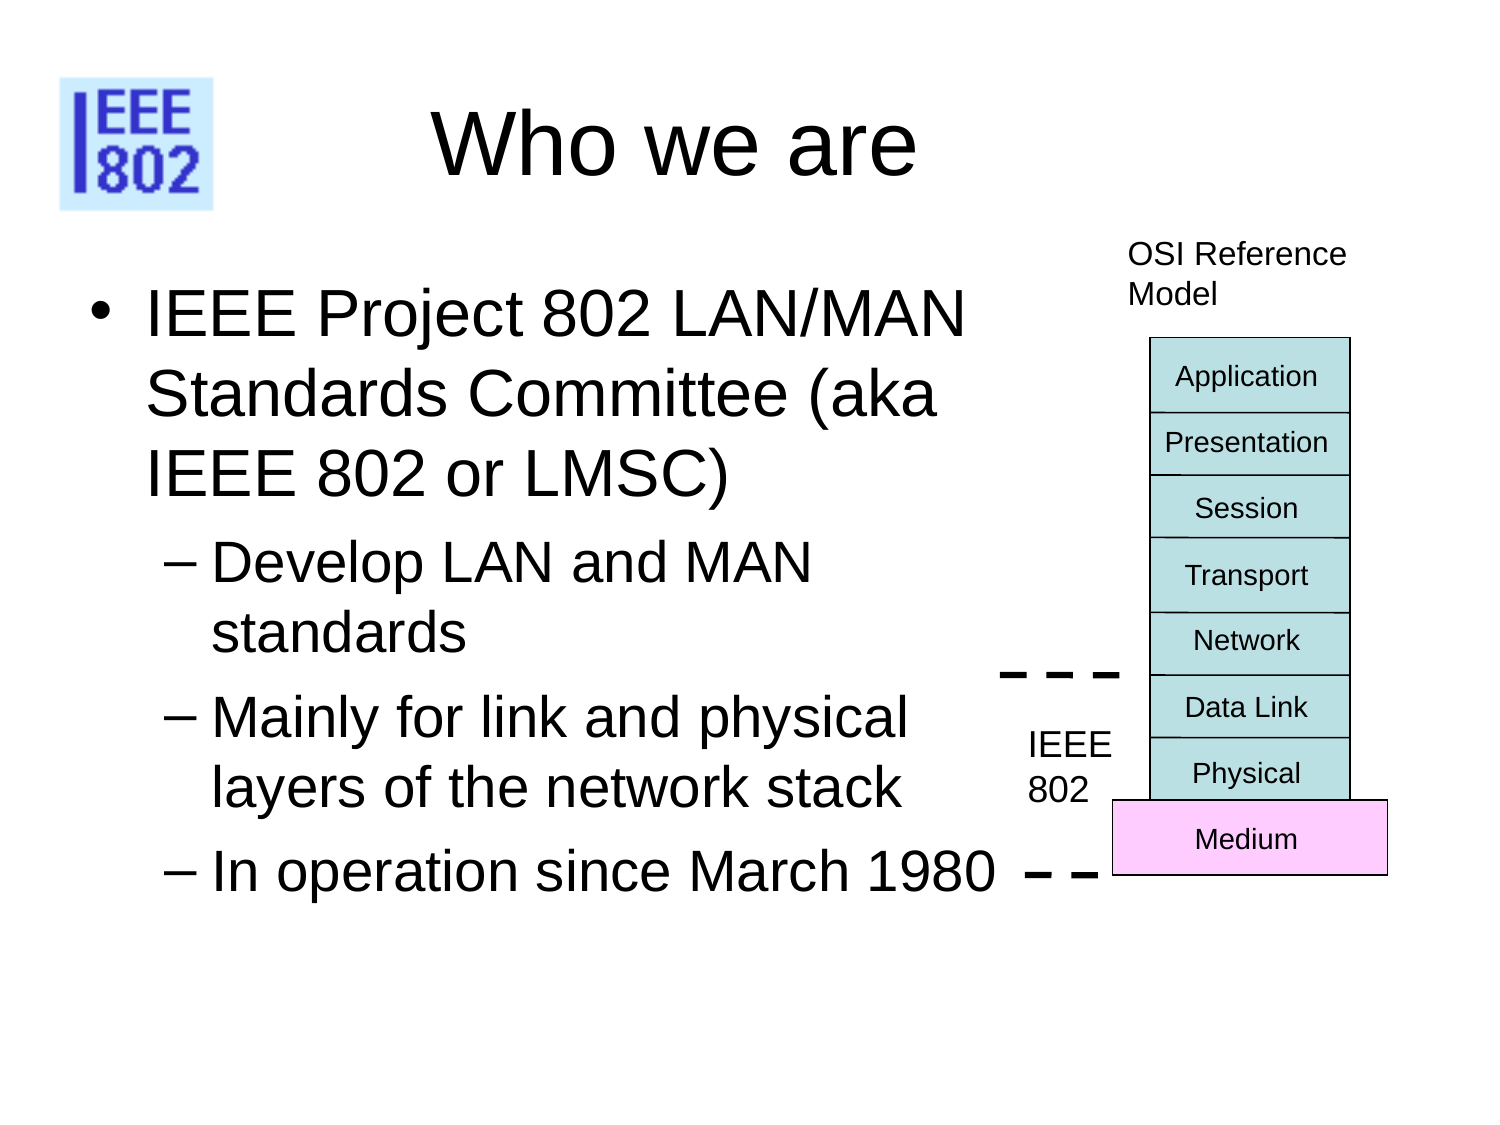

Who we are
OSI Reference
Model
Application
Presentation
Session
Transport
Network
Data Link
Physical
Medium
IEEE Project 802 LAN/MAN Standards Committee (aka IEEE 802 or LMSC)
Develop LAN and MAN standards
Mainly for link and physical layers of the network stack
In operation since March 1980
IEEE
802